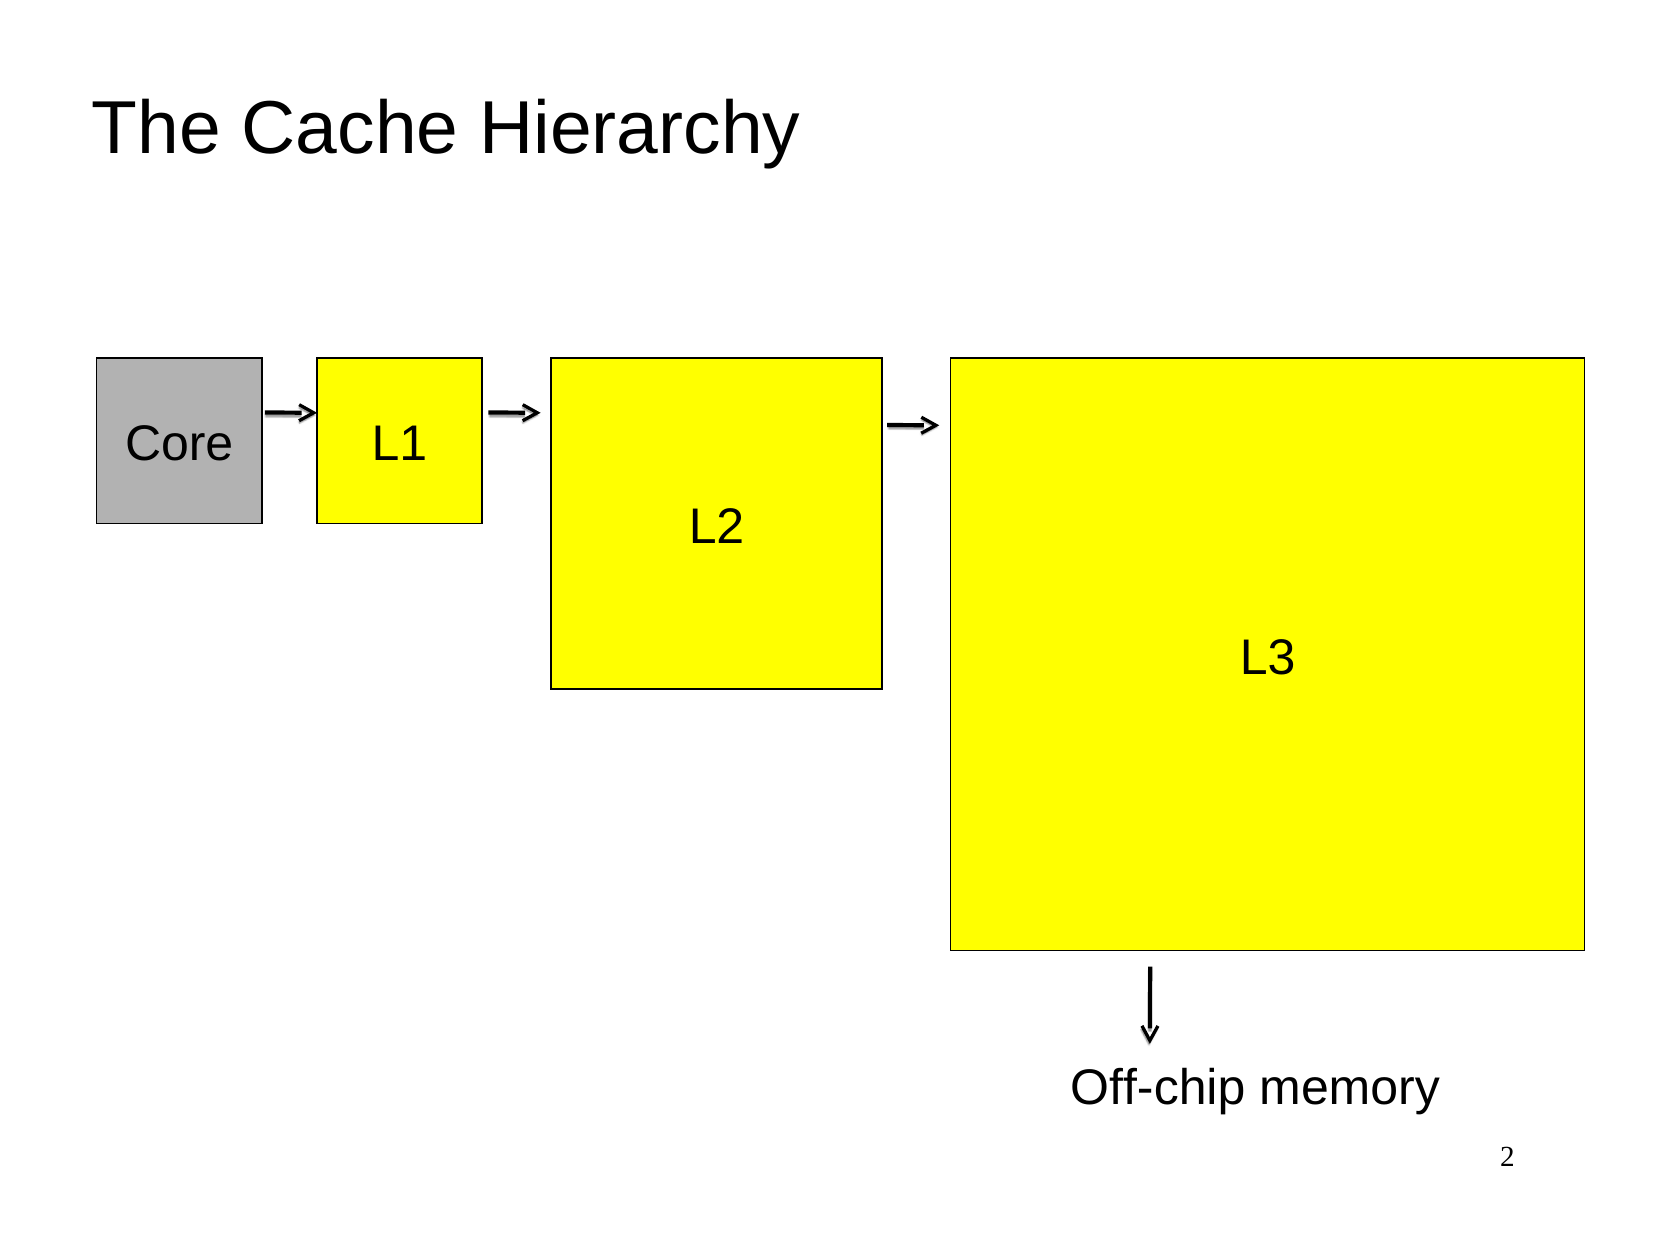

The Cache Hierarchy
Core
L1
L2
L3
Off-chip memory